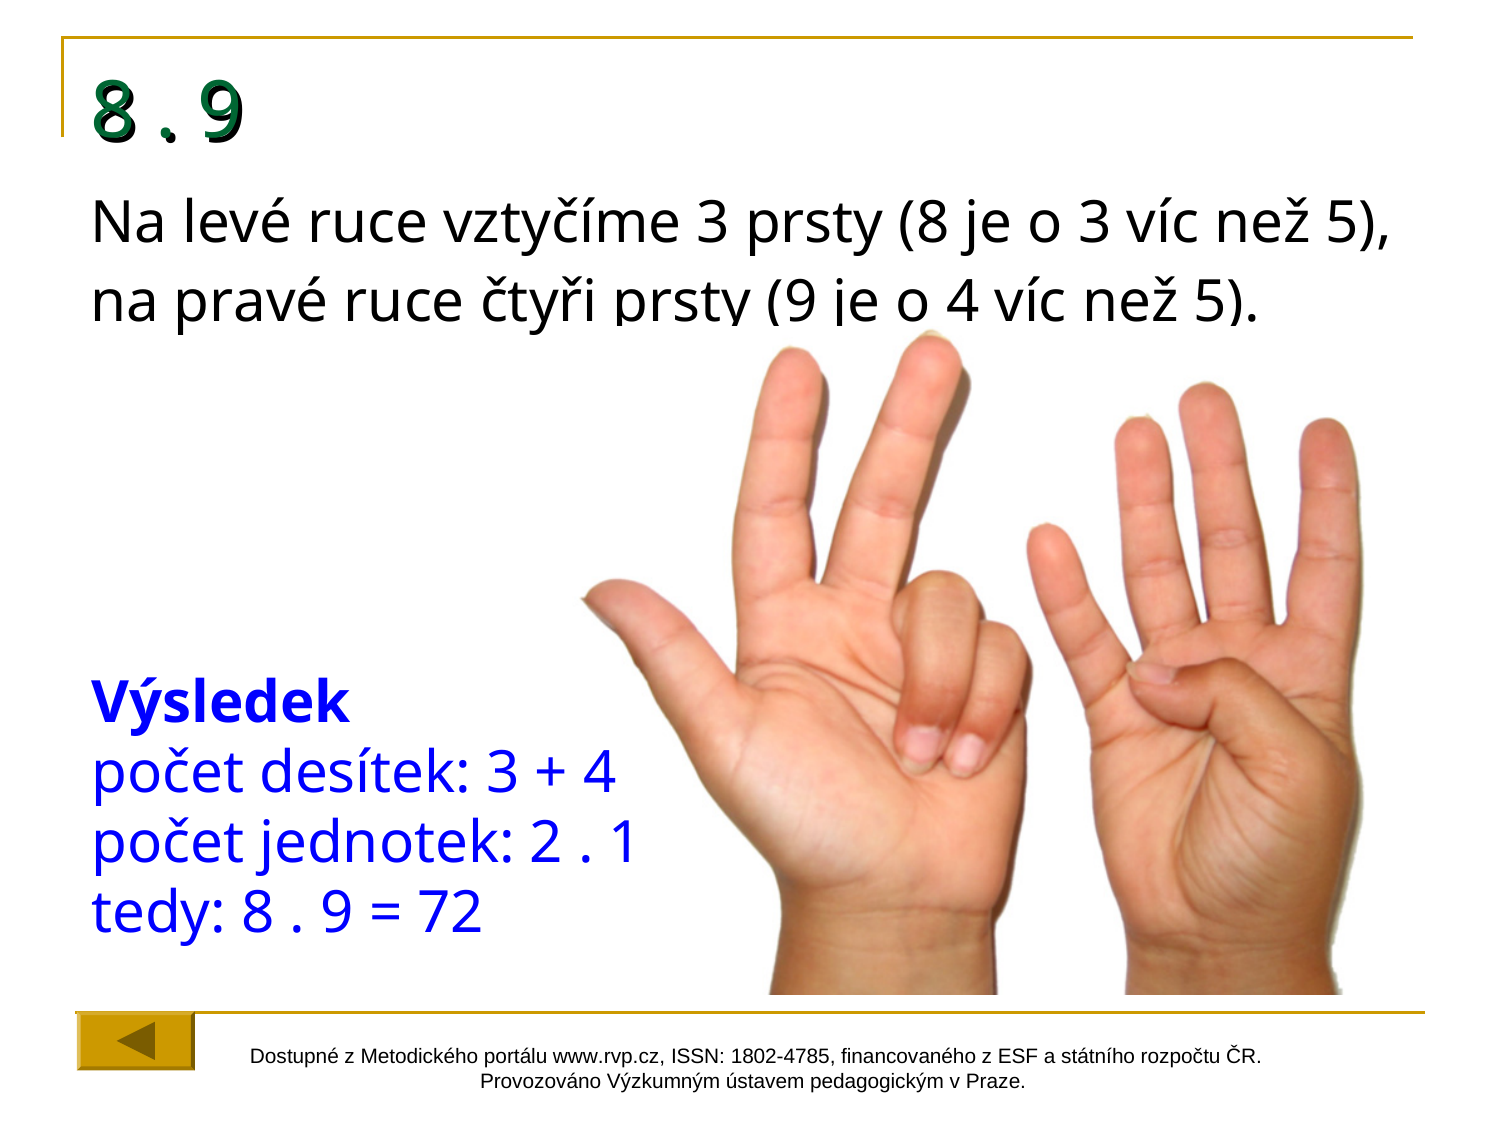

# 8 . 9
Na levé ruce vztyčíme 3 prsty (8 je o 3 víc než 5), na pravé ruce čtyři prsty (9 je o 4 víc než 5).
Výsledek
počet desítek: 3 + 4
počet jednotek: 2 . 1
tedy: 8 . 9 = 72